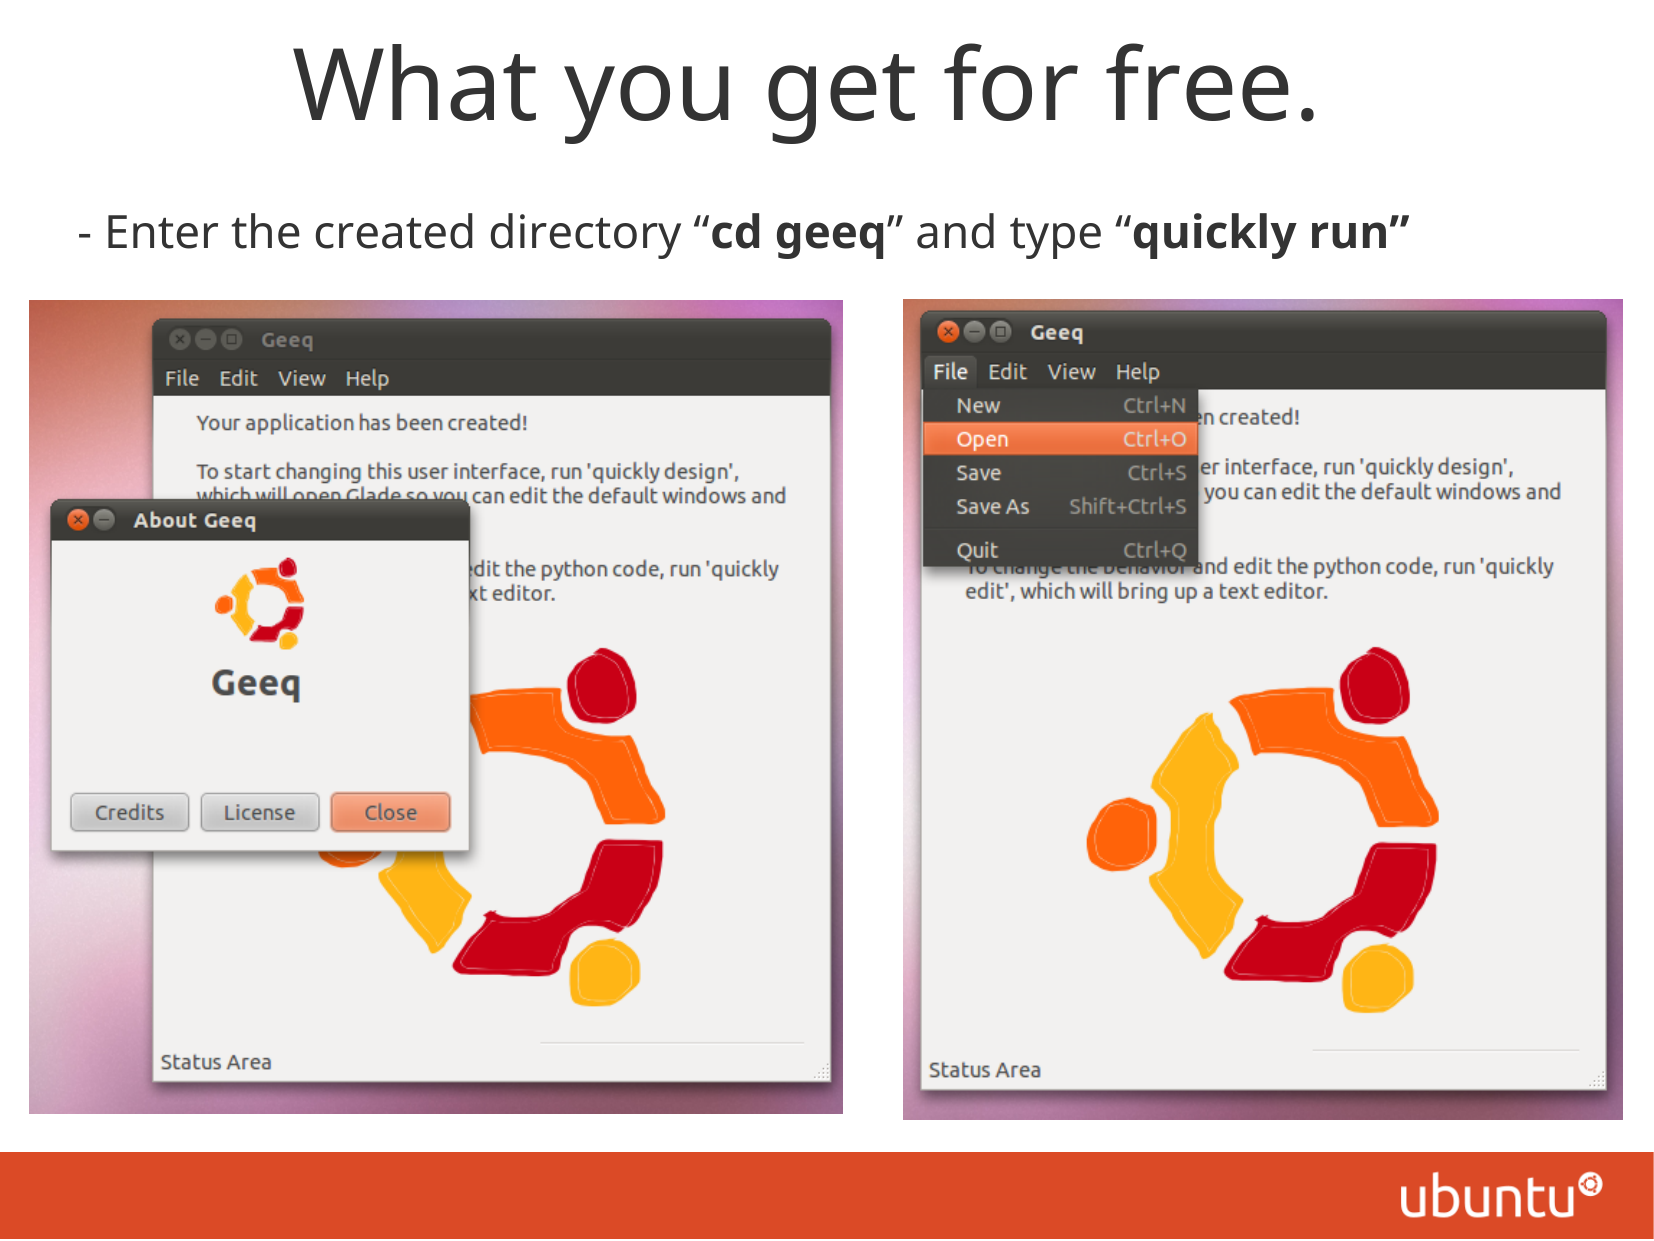

# What you get for free.
- Enter the created directory “cd geeq” and type “quickly run”